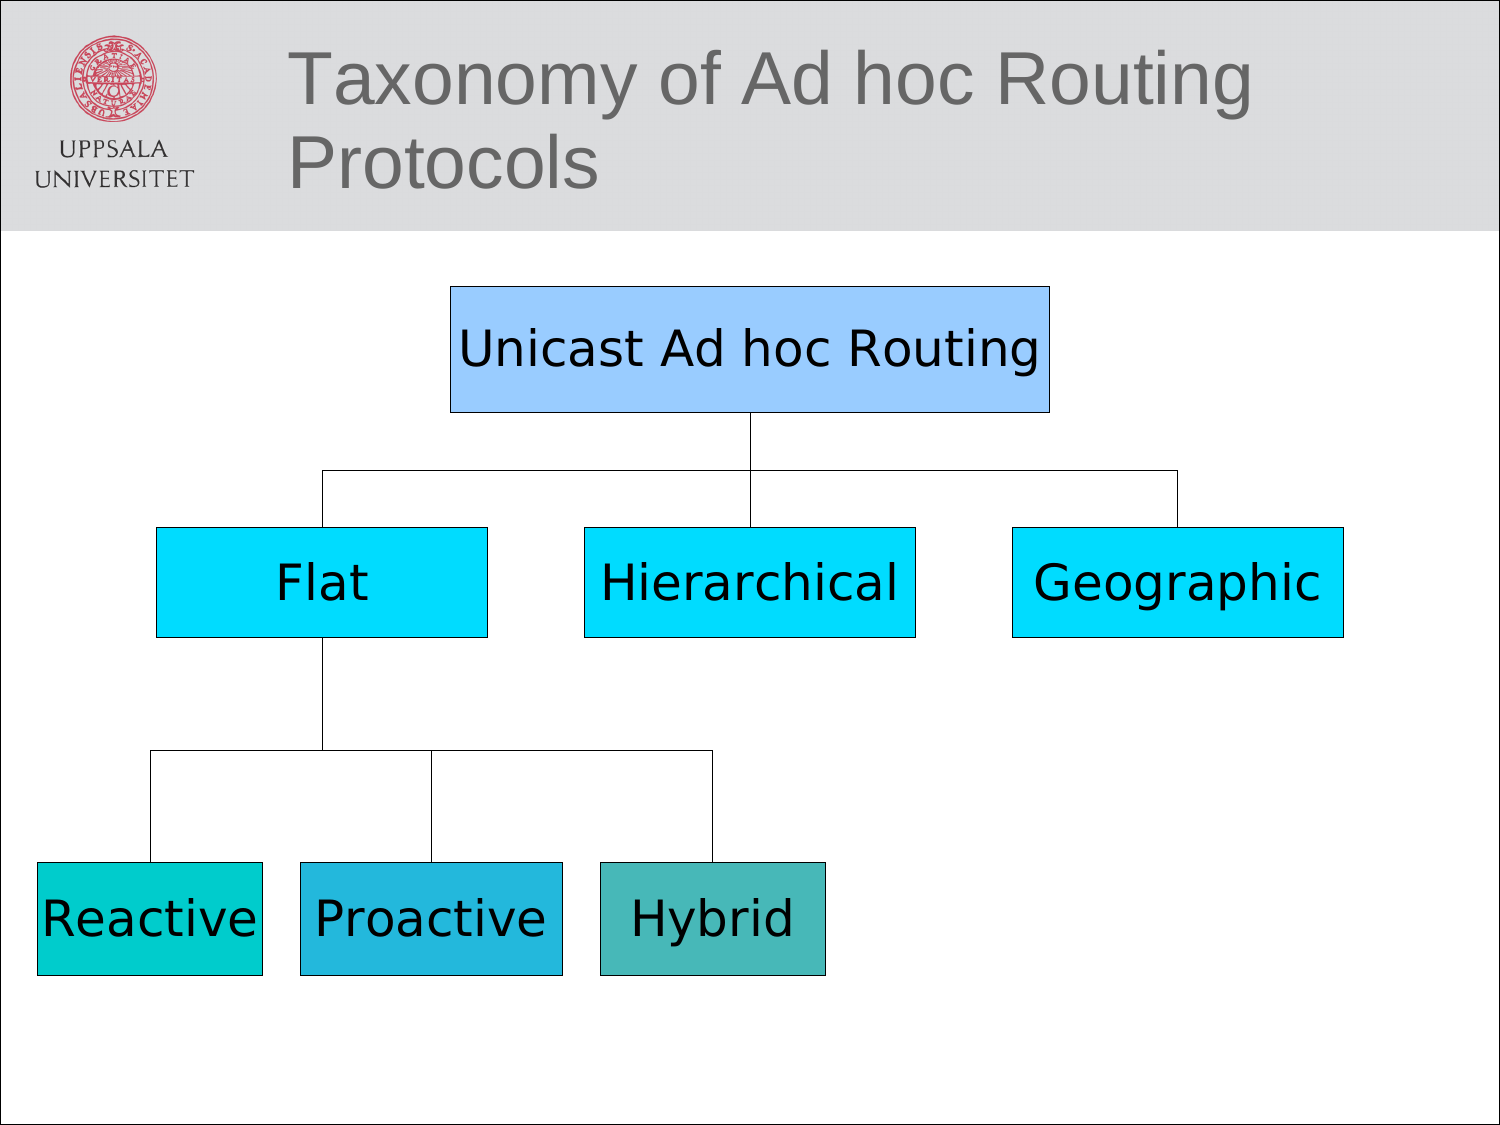

# Taxonomy of Ad hoc Routing Protocols
Unicast Ad hoc Routing
Flat
Hierarchical
Geographic
Reactive
Proactive
Hybrid